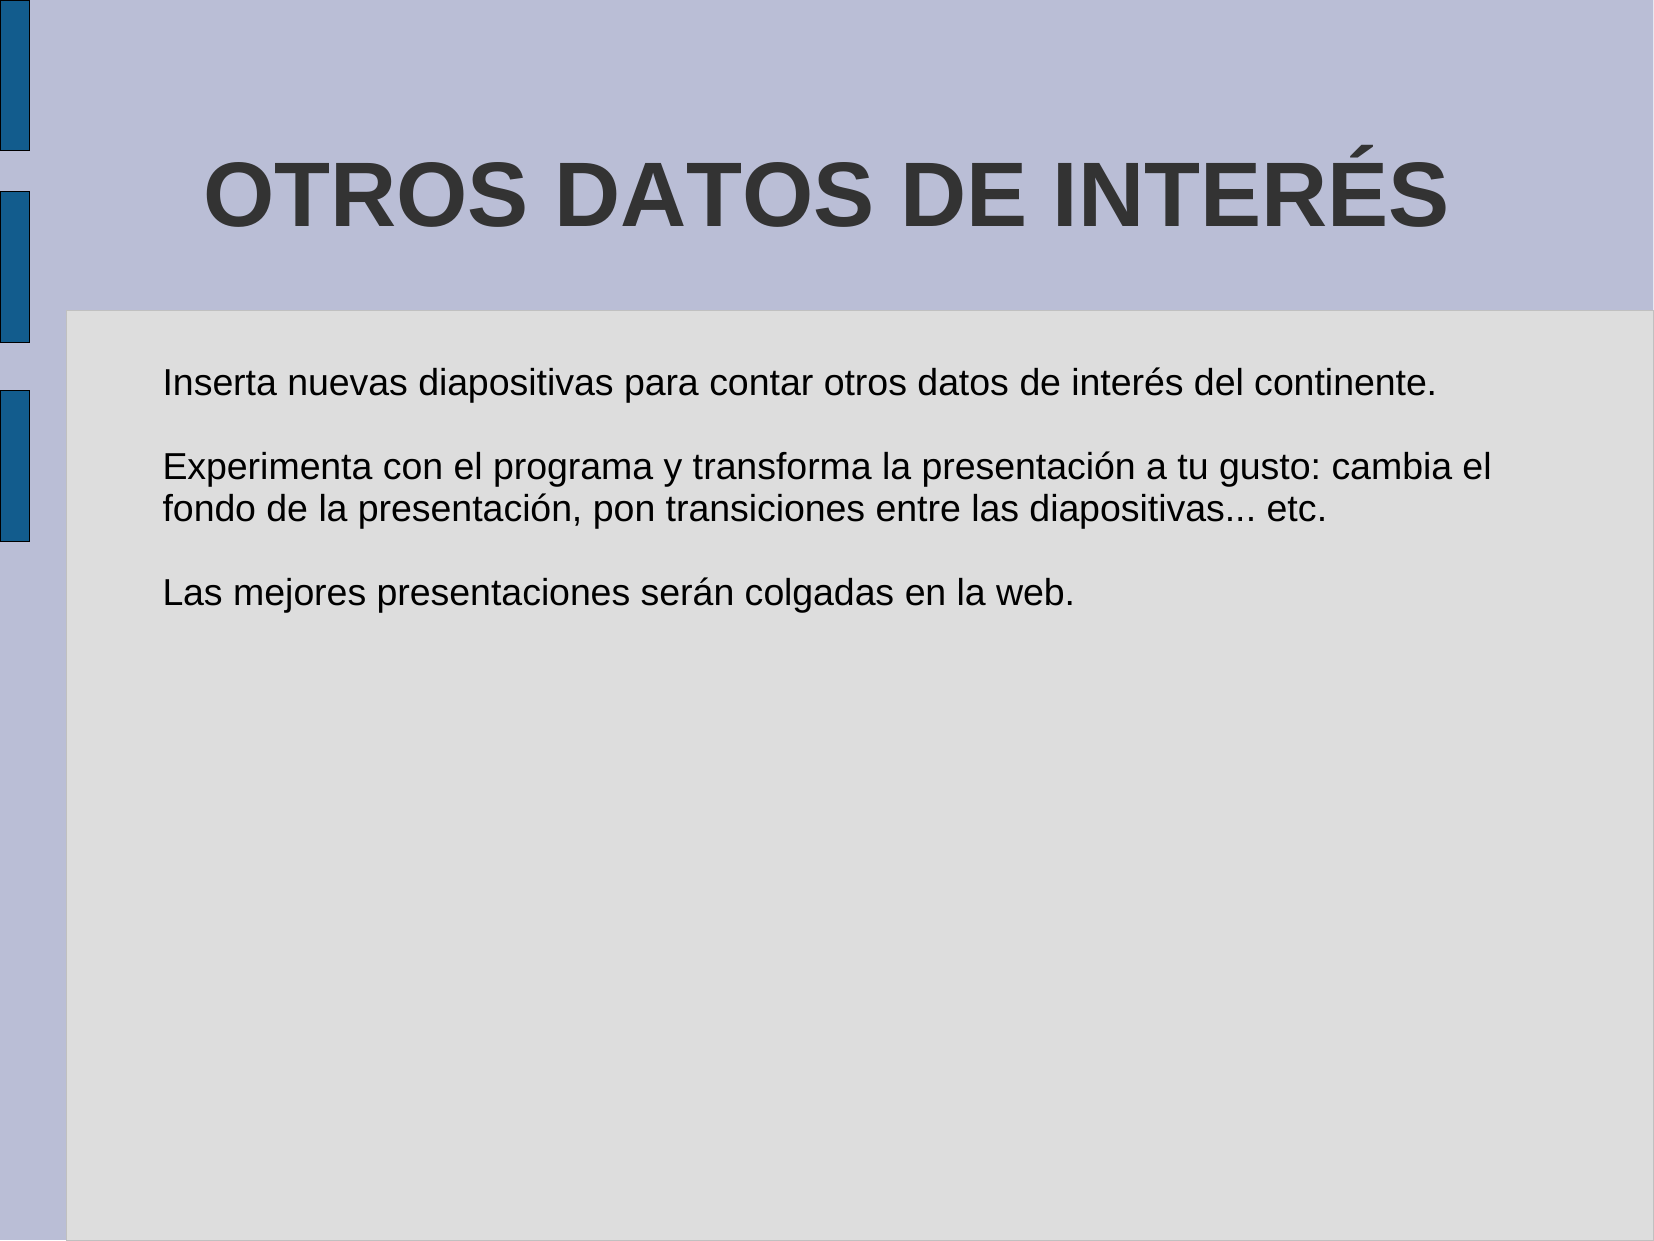

# OTROS DATOS DE INTERÉS
Inserta nuevas diapositivas para contar otros datos de interés del continente.
Experimenta con el programa y transforma la presentación a tu gusto: cambia el fondo de la presentación, pon transiciones entre las diapositivas... etc.
Las mejores presentaciones serán colgadas en la web.